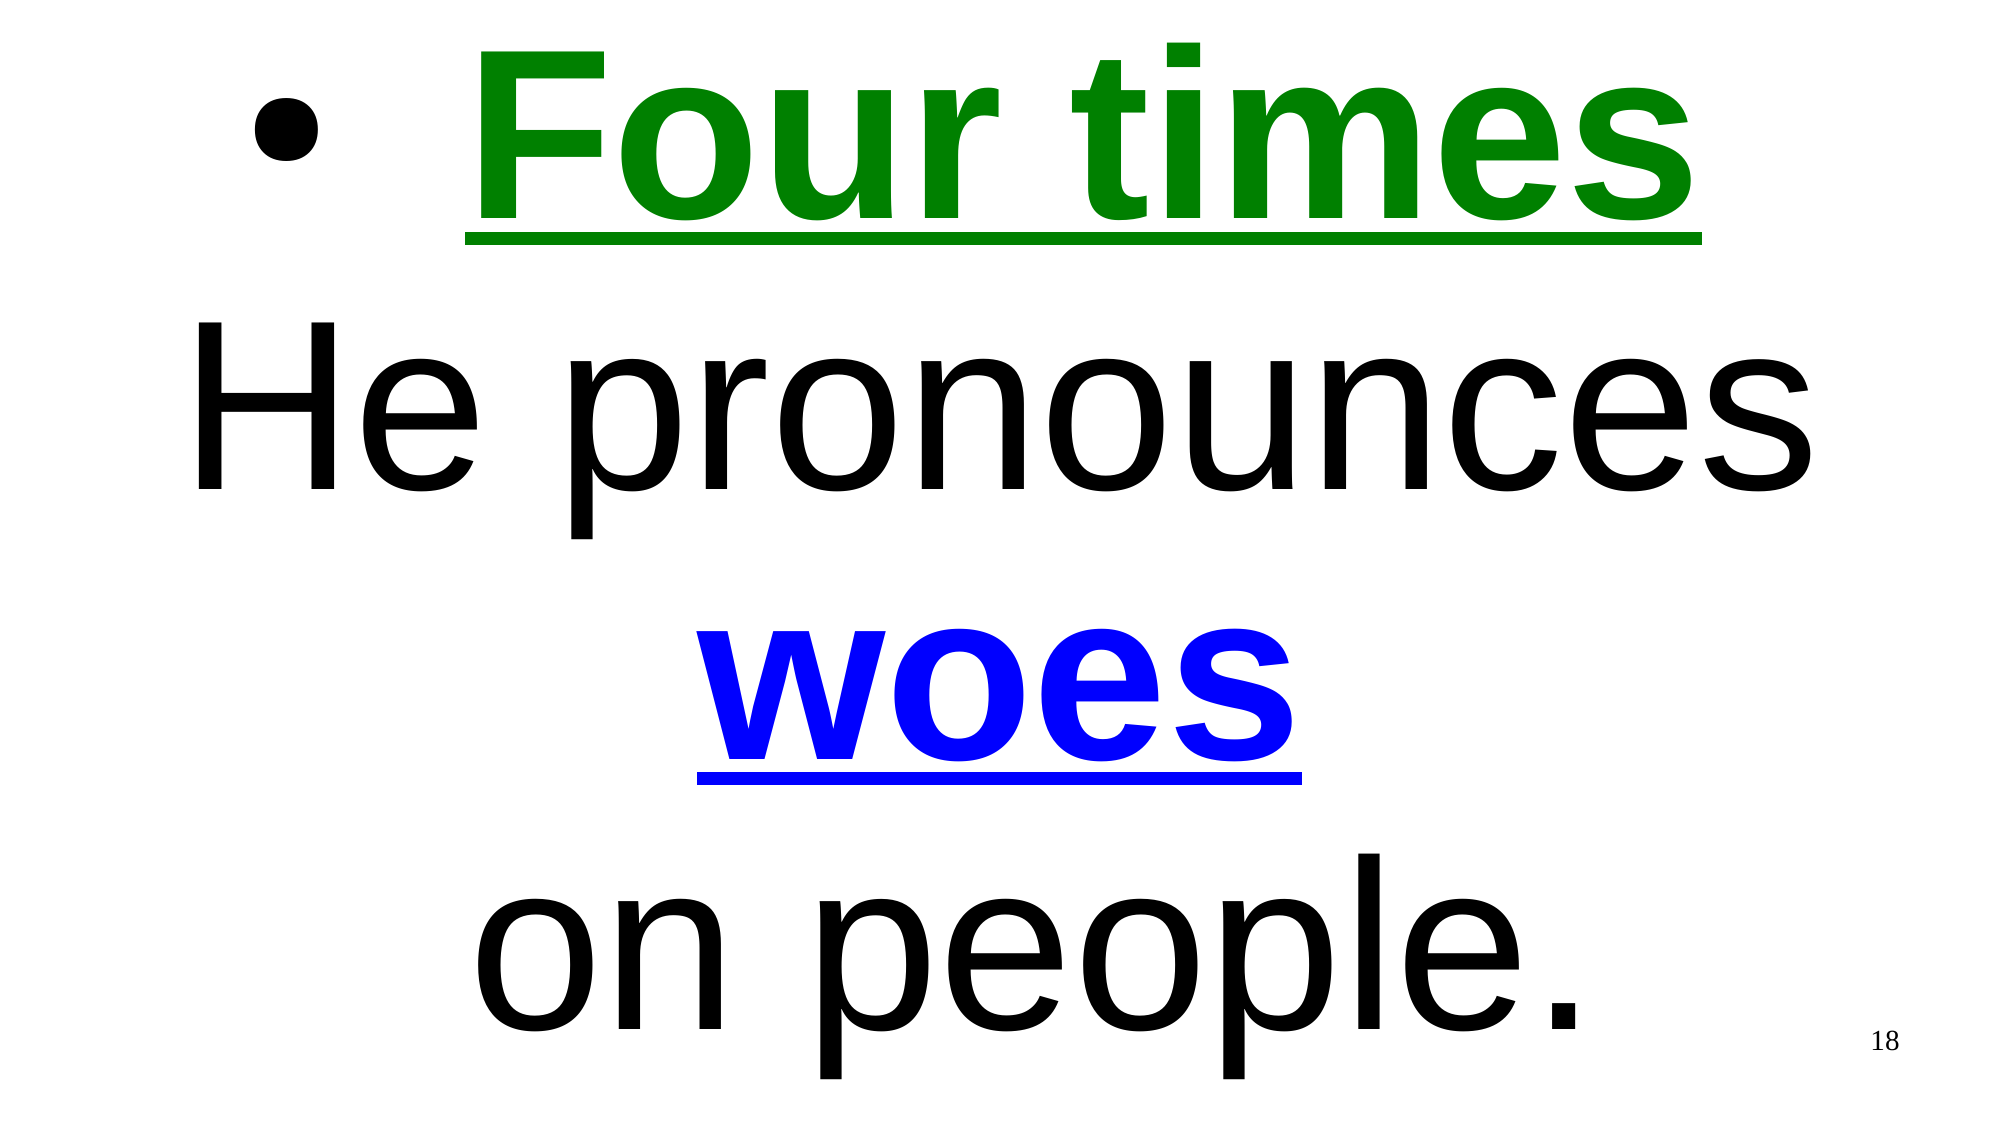

# Four times He pronounces woes on people.
18